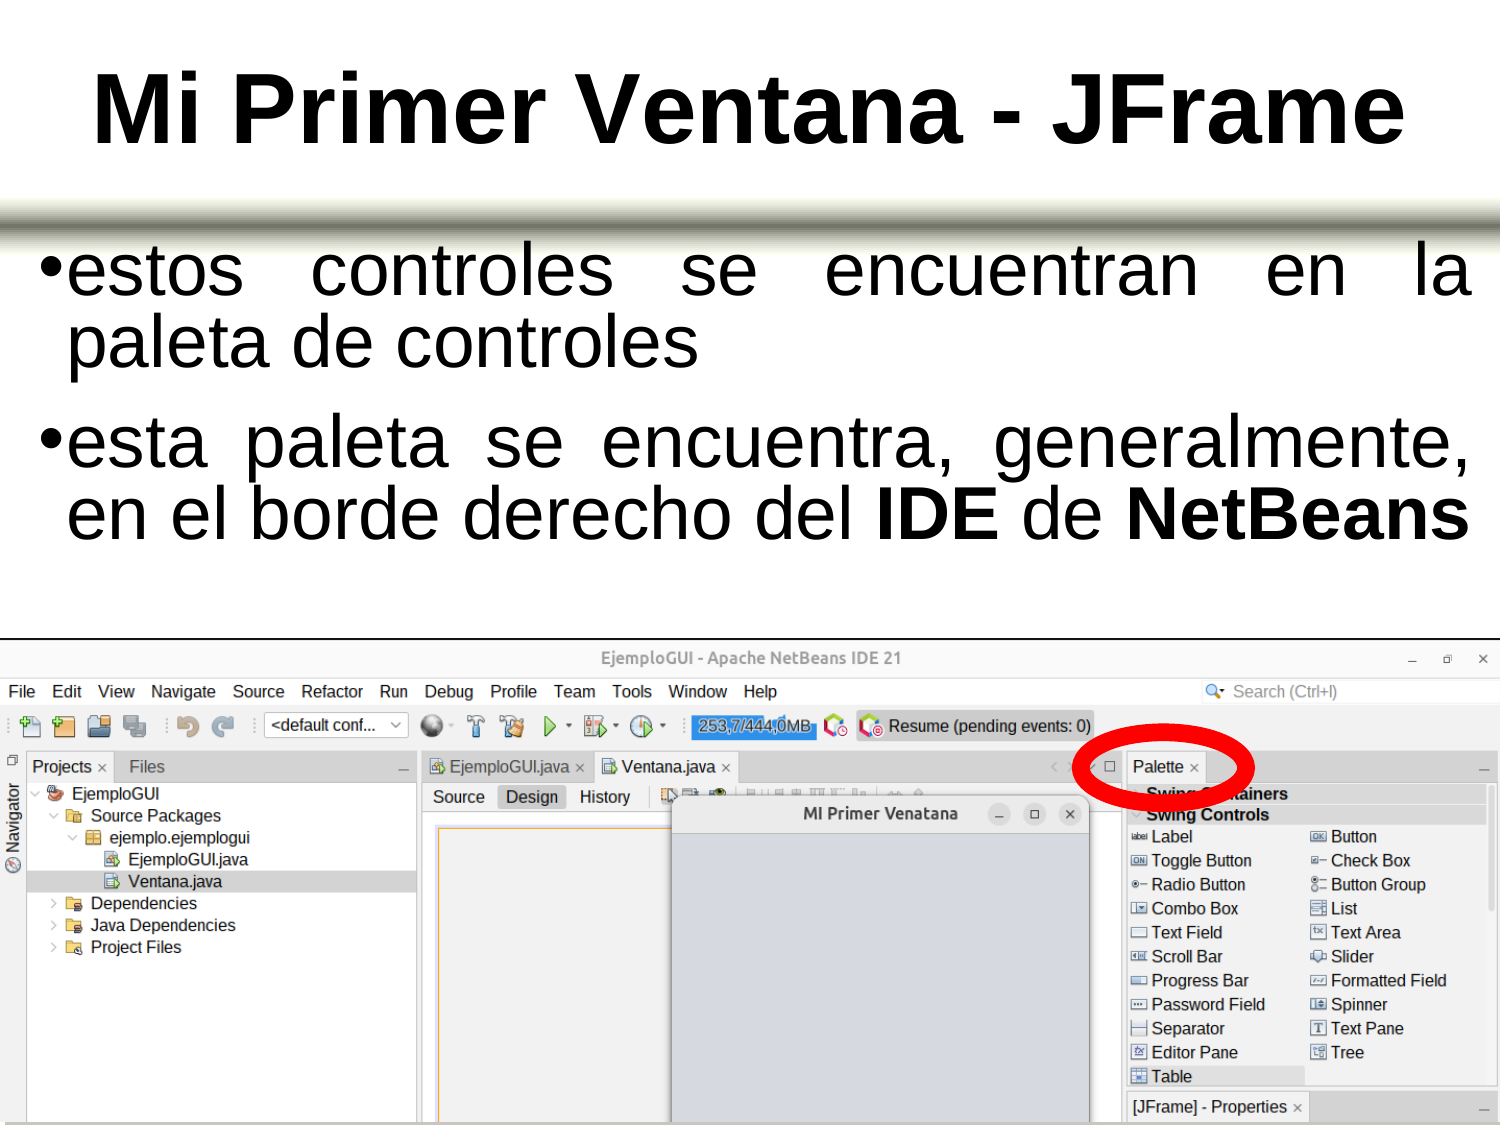

Mi Primer Ventana - JFrame
# estos controles se encuentran en la paleta de controles
esta paleta se encuentra, generalmente, en el borde derecho del IDE de NetBeans